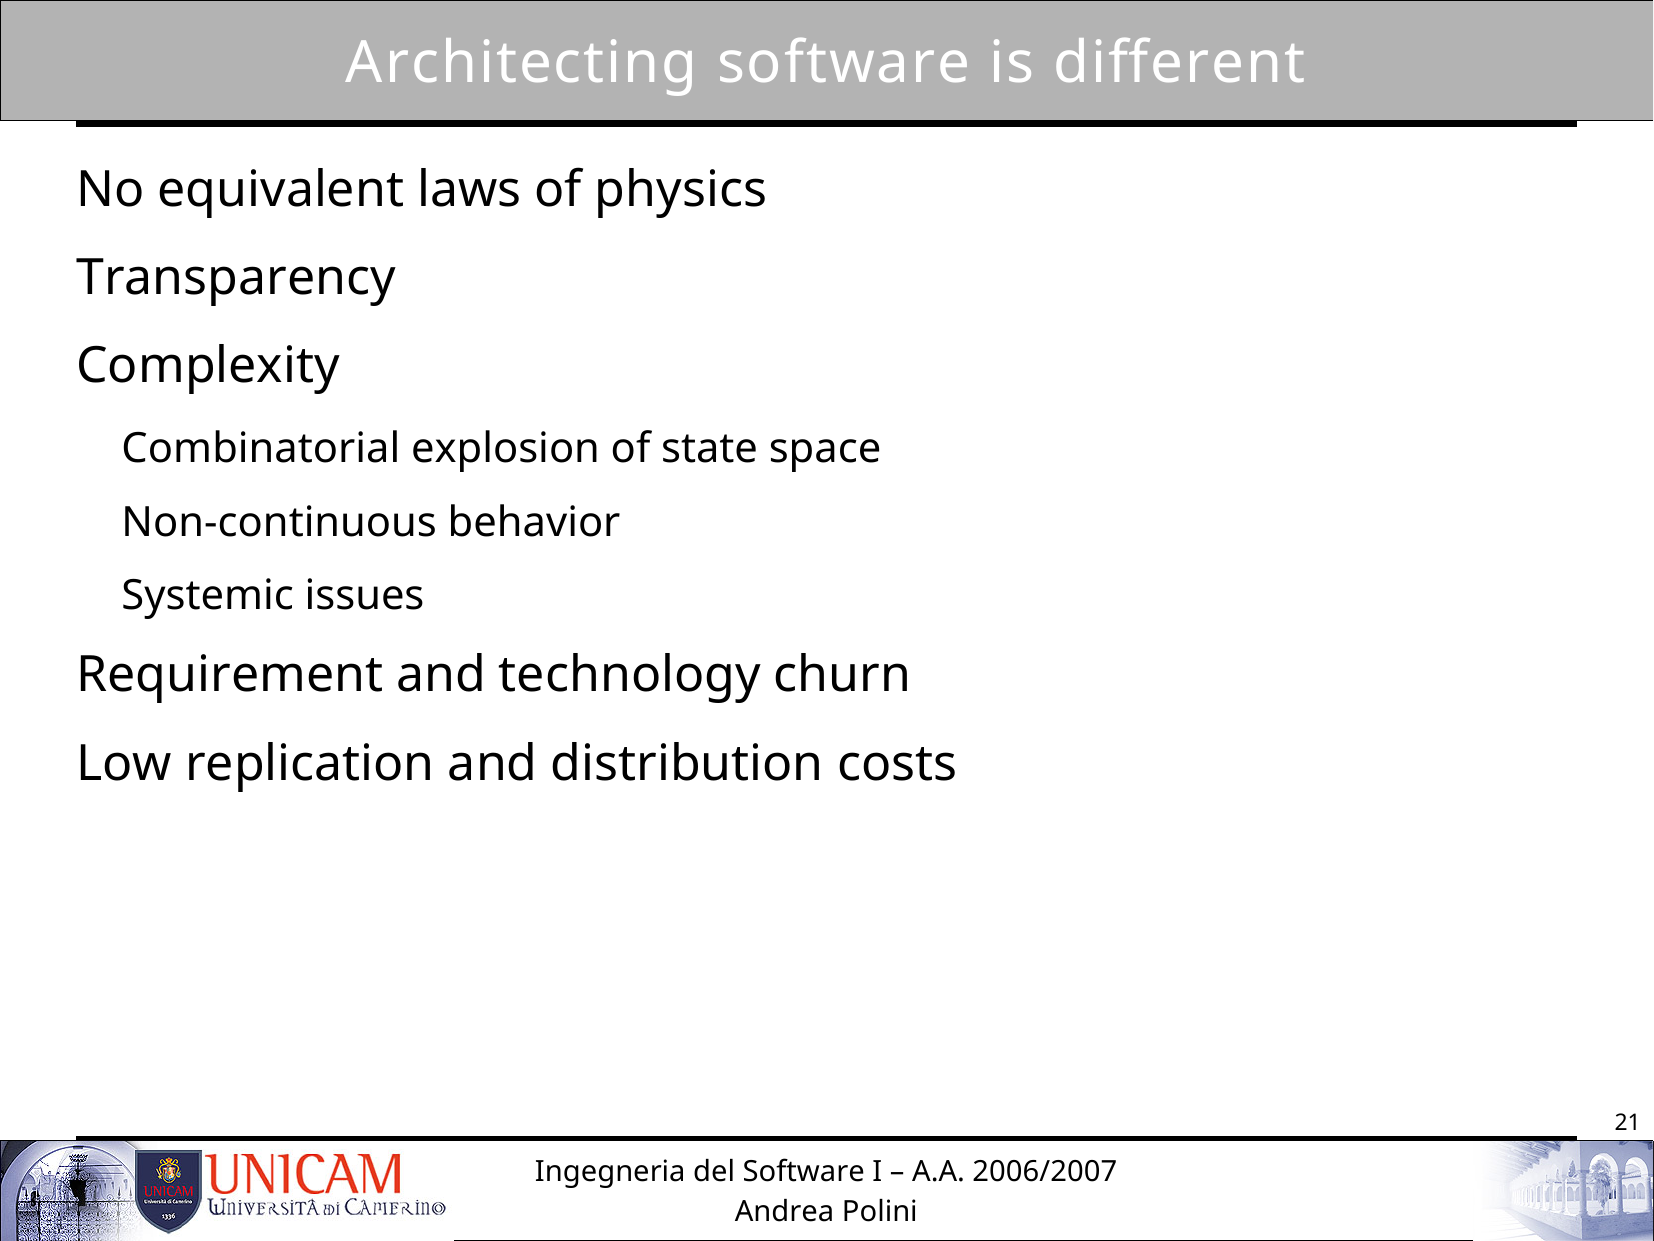

# Architecting software is different
No equivalent laws of physics
Transparency
Complexity
Combinatorial explosion of state space
Non-continuous behavior
Systemic issues
Requirement and technology churn
Low replication and distribution costs
21